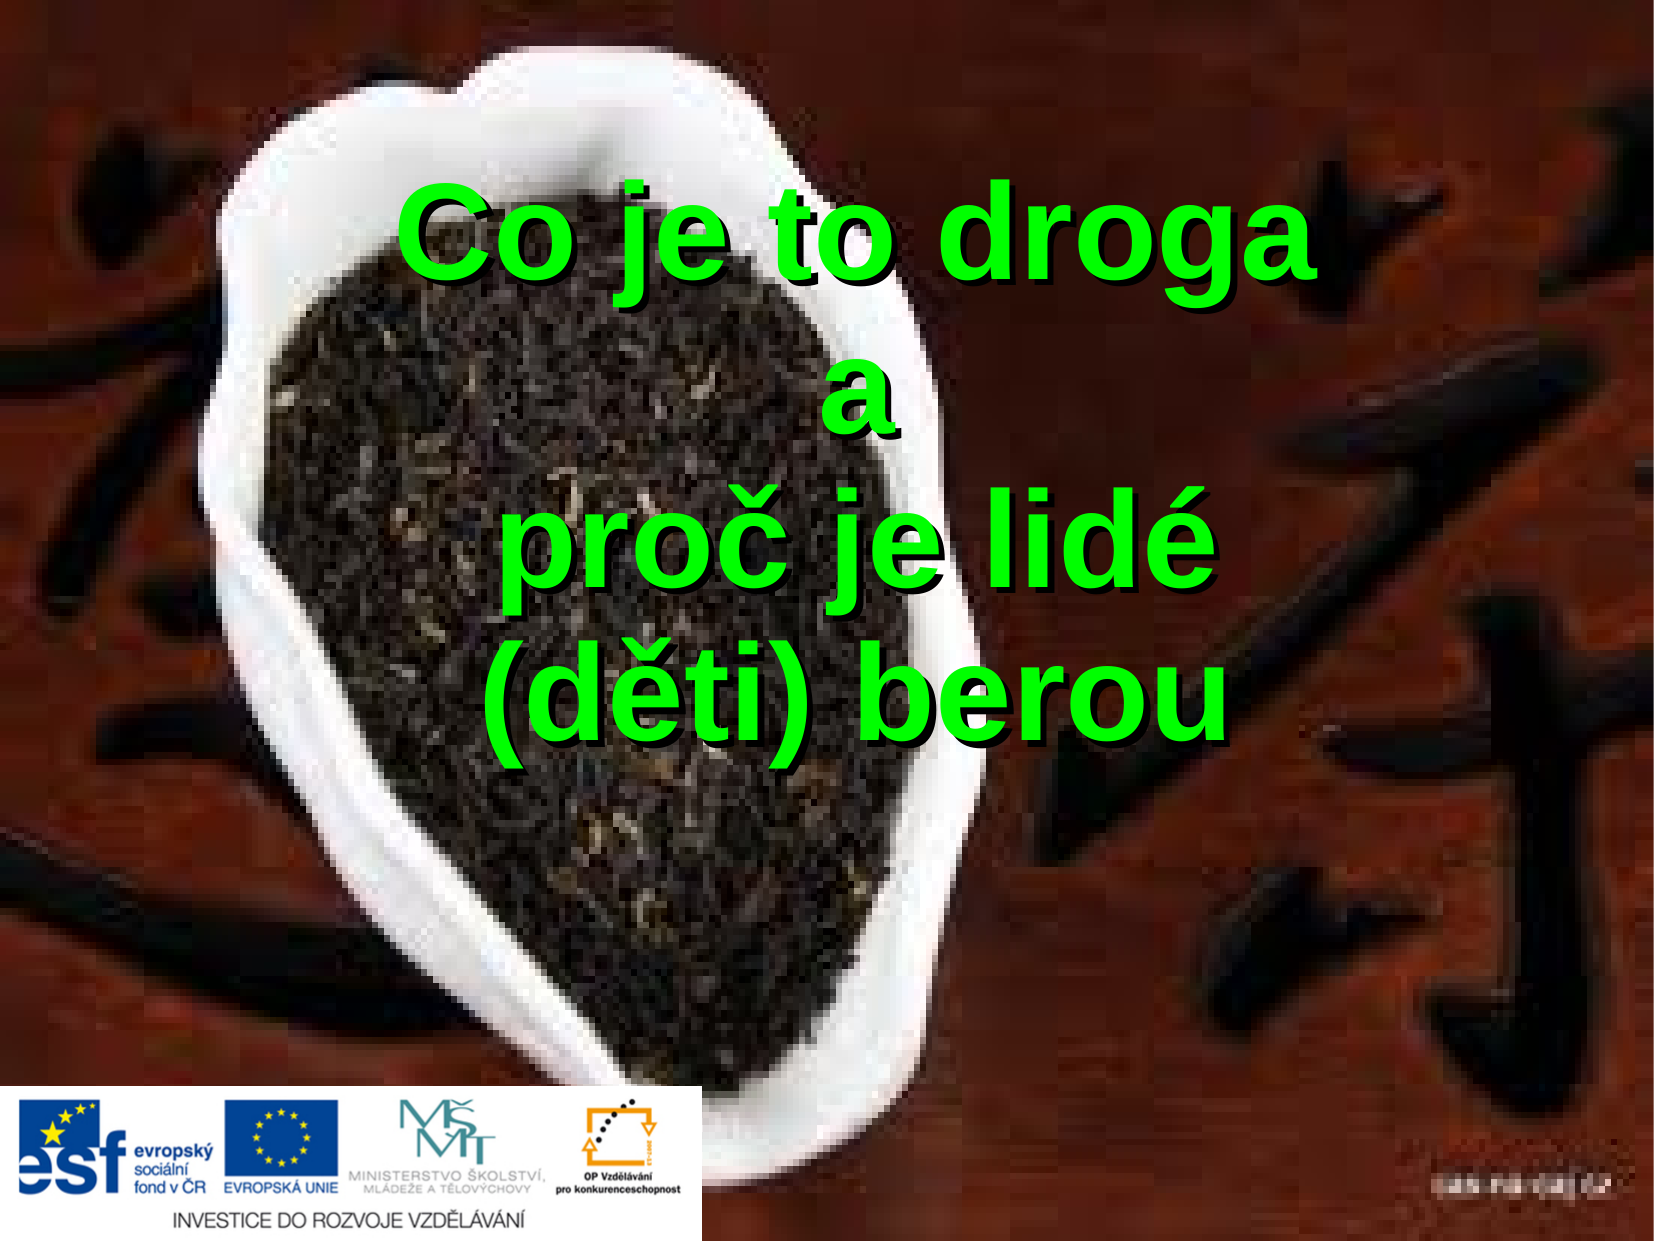

Co je to droga a
proč je lidé (děti) berou